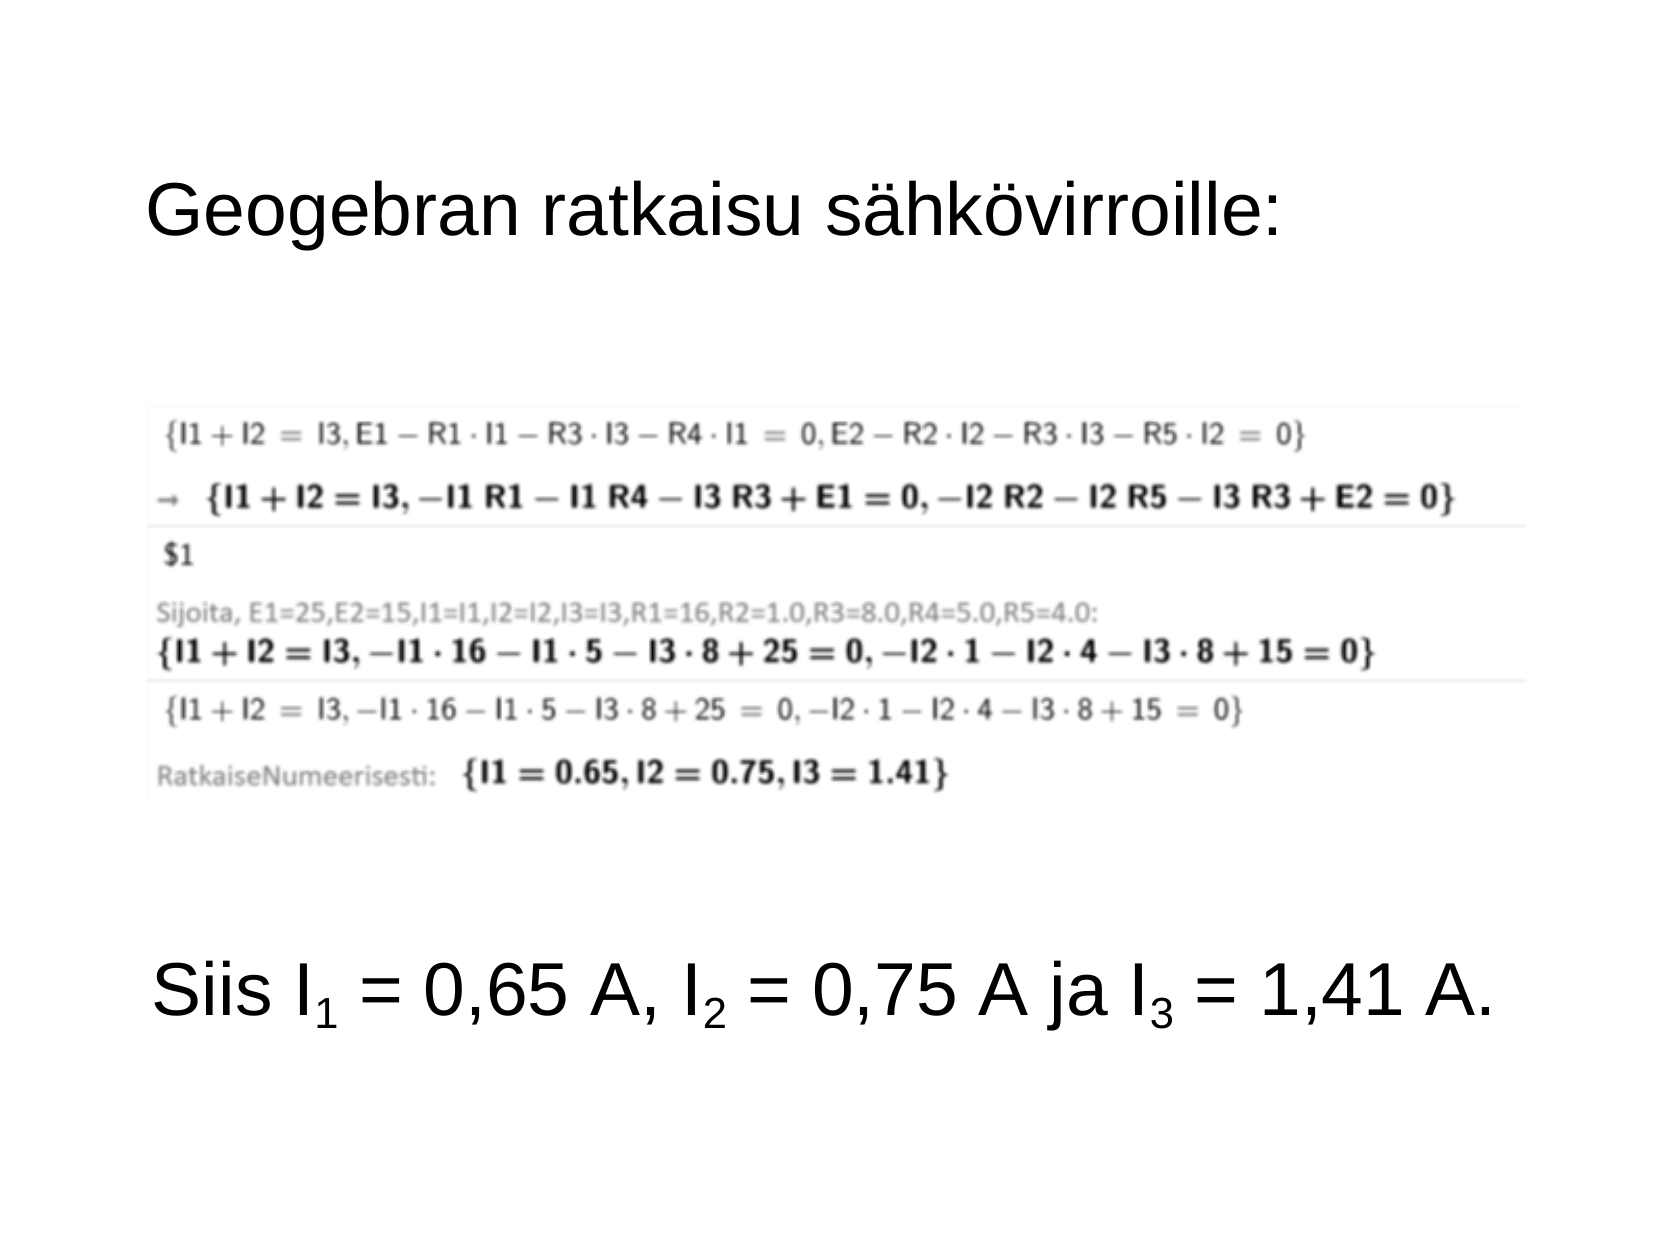

Geogebran ratkaisu sähkövirroille:
Siis I1 = 0,65 A, I2 = 0,75 A ja I3 = 1,41 A.